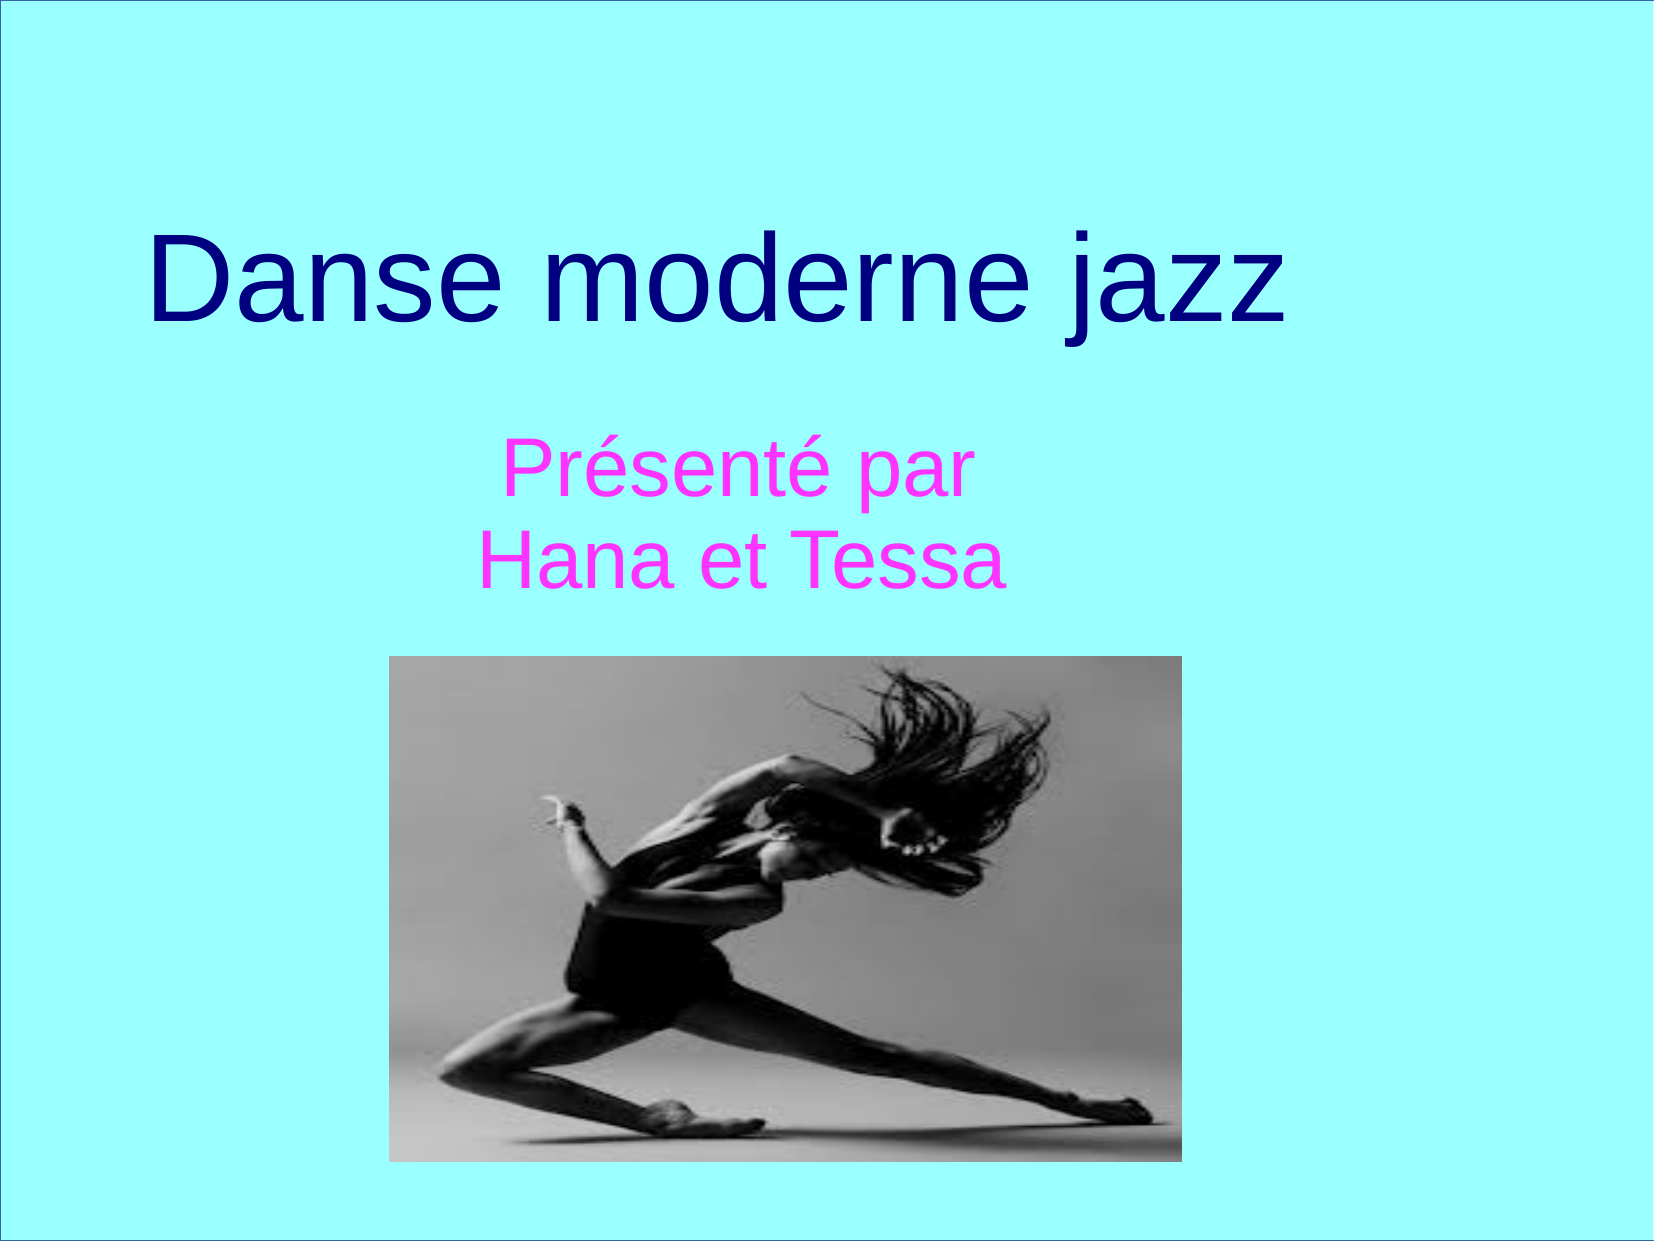

Danse moderne jazz
Présenté par
Hana et Tessa